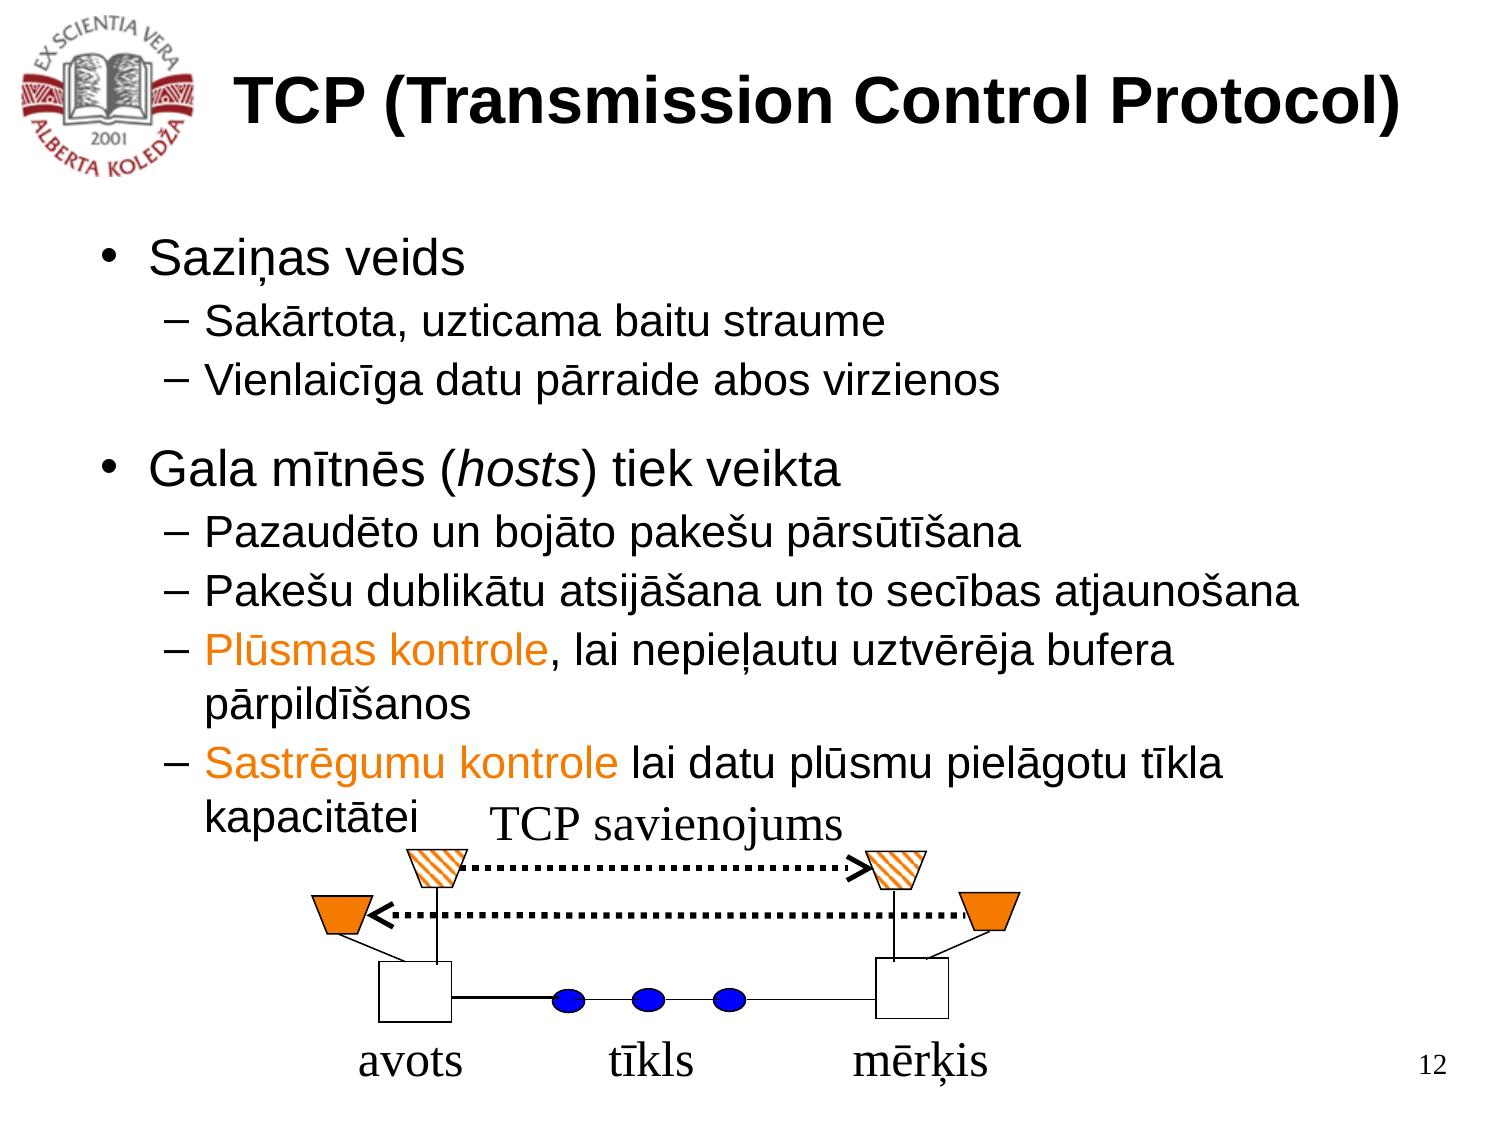

# TCP (Transmission Control Protocol)
Saziņas veids
Sakārtota, uzticama baitu straume
Vienlaicīga datu pārraide abos virzienos
Gala mītnēs (hosts) tiek veikta
Pazaudēto un bojāto pakešu pārsūtīšana
Pakešu dublikātu atsijāšana un to secības atjaunošana
Plūsmas kontrole, lai nepieļautu uztvērēja bufera pārpildīšanos
Sastrēgumu kontrole lai datu plūsmu pielāgotu tīkla kapacitātei
TCP savienojums
avots
tīkls
mērķis